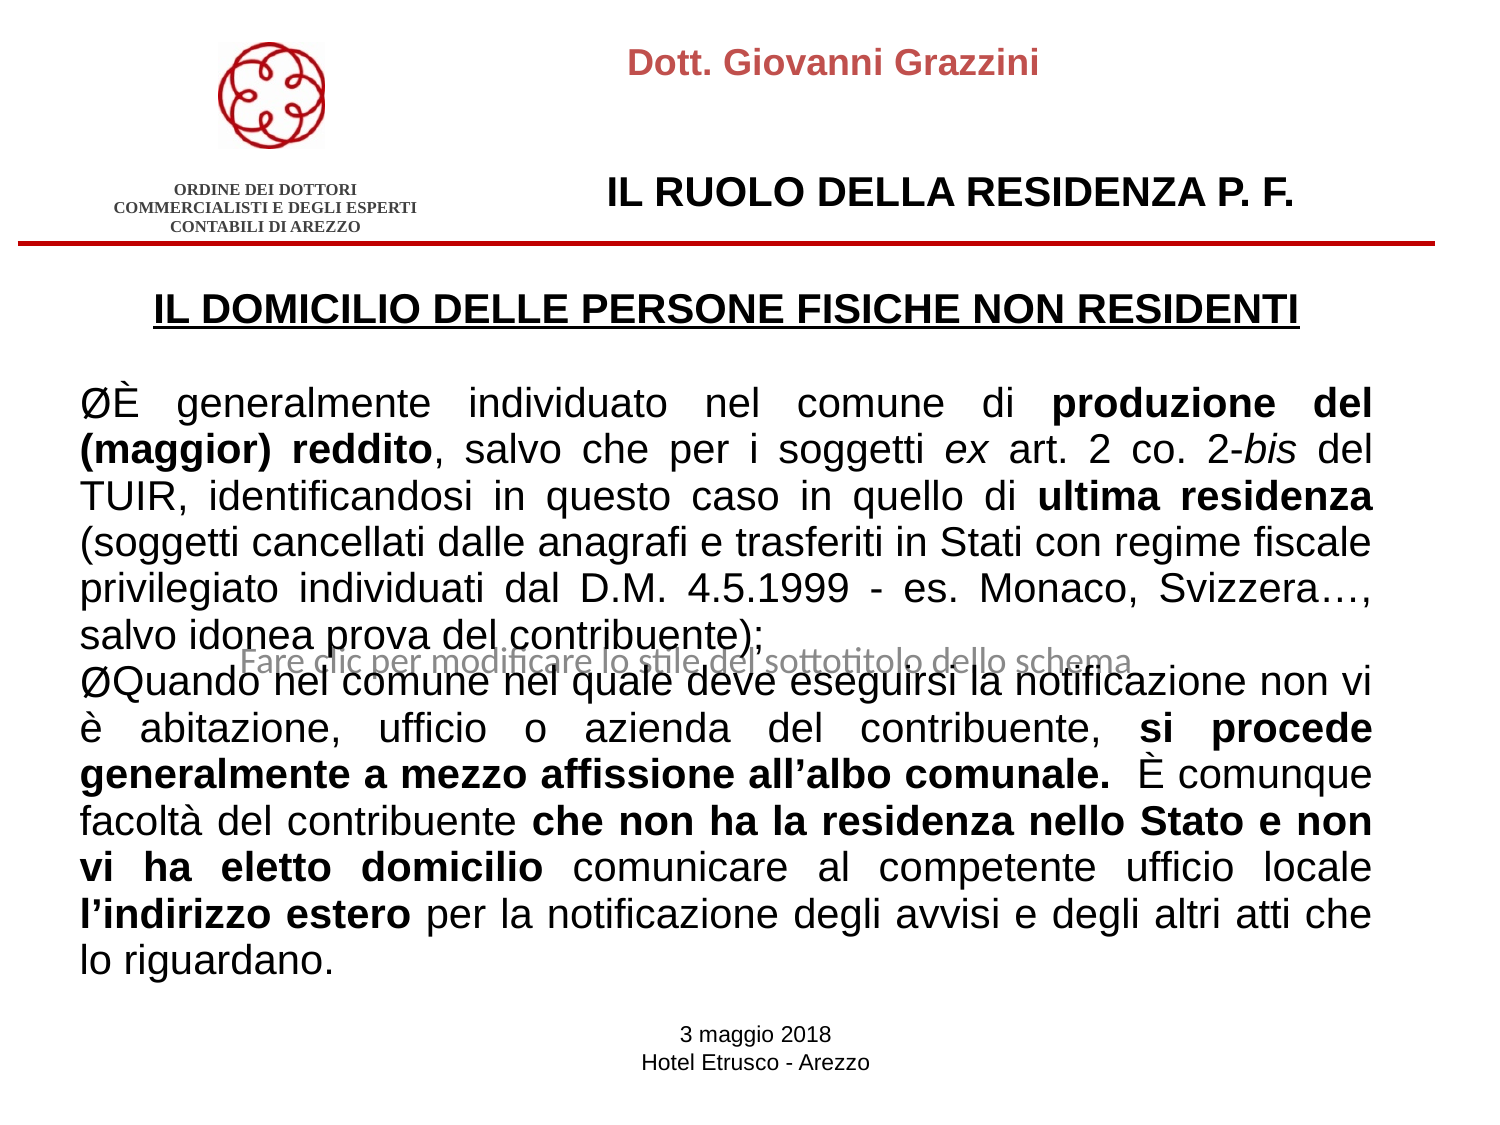

Dott. Giovanni Grazzini
IL RUOLO DELLA RESIDENZA P. F.
ORDINE DEI DOTTORI
COMMERCIALISTI E DEGLI ESPERTI
CONTABILI DI AREZZO
IL DOMICILIO DELLE PERSONE FISICHE NON RESIDENTI
È generalmente individuato nel comune di produzione del (maggior) reddito, salvo che per i soggetti ex art. 2 co. 2-bis del TUIR, identificandosi in questo caso in quello di ultima residenza (soggetti cancellati dalle anagrafi e trasferiti in Stati con regime fiscale privilegiato individuati dal D.M. 4.5.1999 - es. Monaco, Svizzera…, salvo idonea prova del contribuente);
Quando nel comune nel quale deve eseguirsi la notificazione non vi è abitazione, ufficio o azienda del contribuente, si procede generalmente a mezzo affissione all’albo comunale. È comunque facoltà del contribuente che non ha la residenza nello Stato e non vi ha eletto domicilio comunicare al competente ufficio locale l’indirizzo estero per la notificazione degli avvisi e degli altri atti che lo riguardano.
3 maggio 2018
Hotel Etrusco - Arezzo